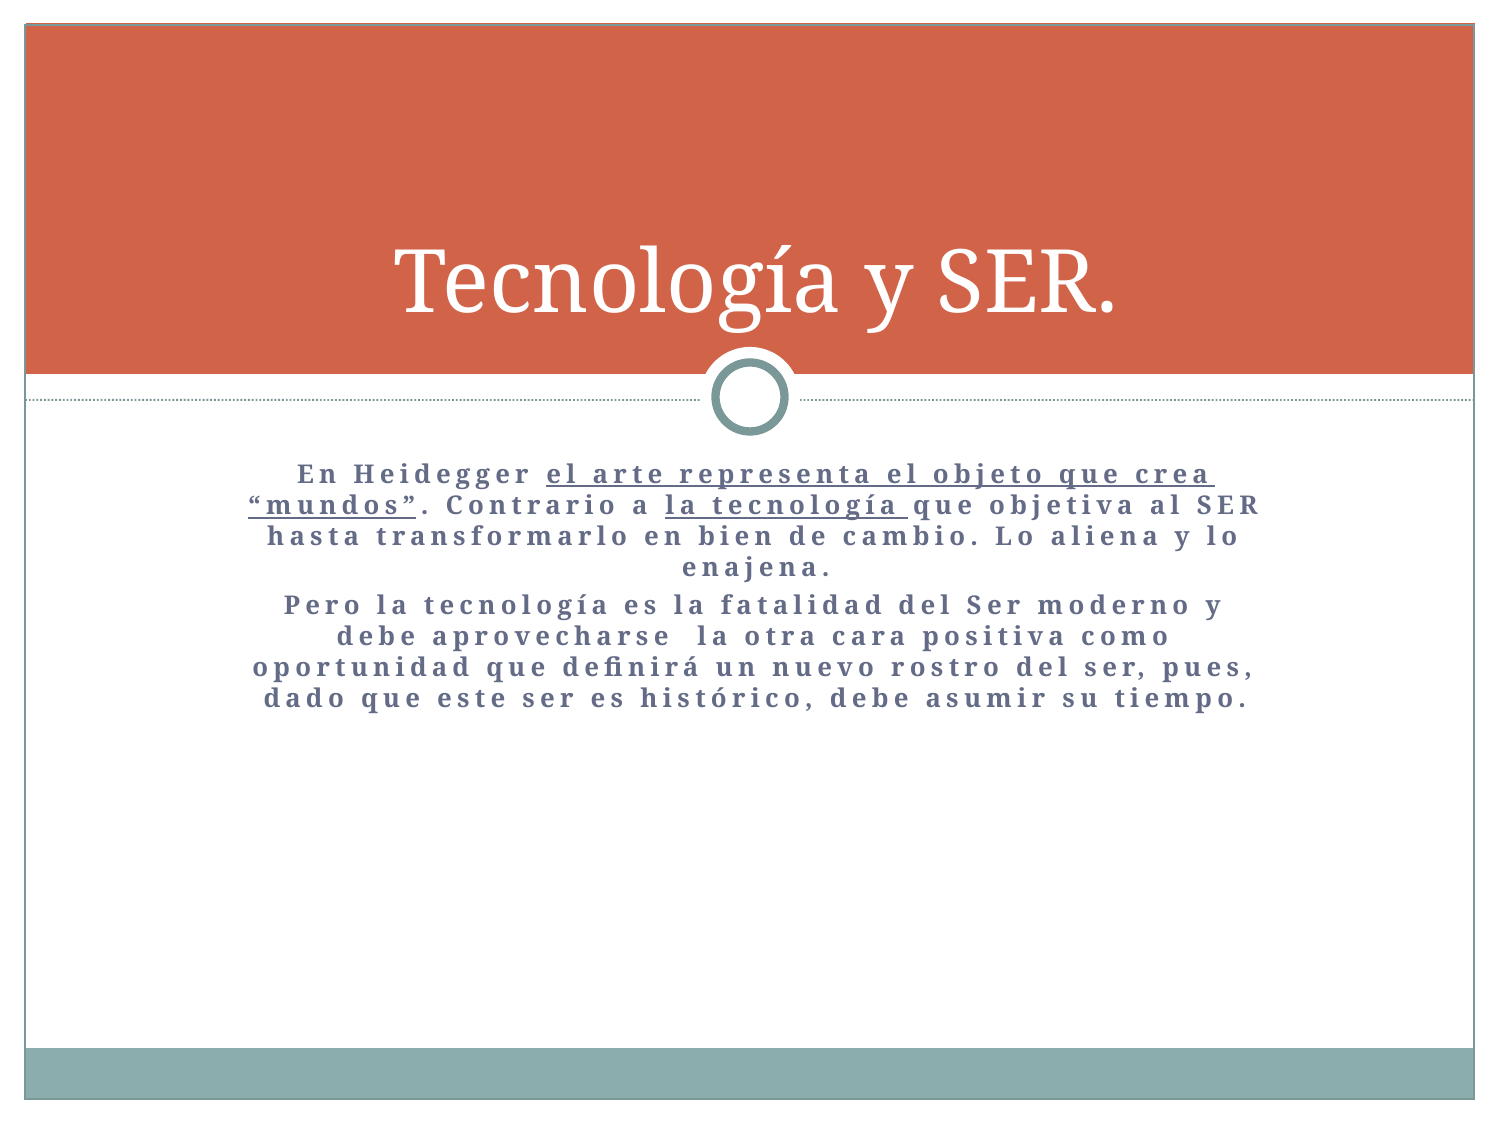

Tecnología y SER.
# En Heidegger el arte representa el objeto que crea “mundos”. Contrario a la tecnología que objetiva al SER hasta transformarlo en bien de cambio. Lo aliena y lo enajena.
Pero la tecnología es la fatalidad del Ser moderno y debe aprovecharse la otra cara positiva como oportunidad que definirá un nuevo rostro del ser, pues, dado que este ser es histórico, debe asumir su tiempo.